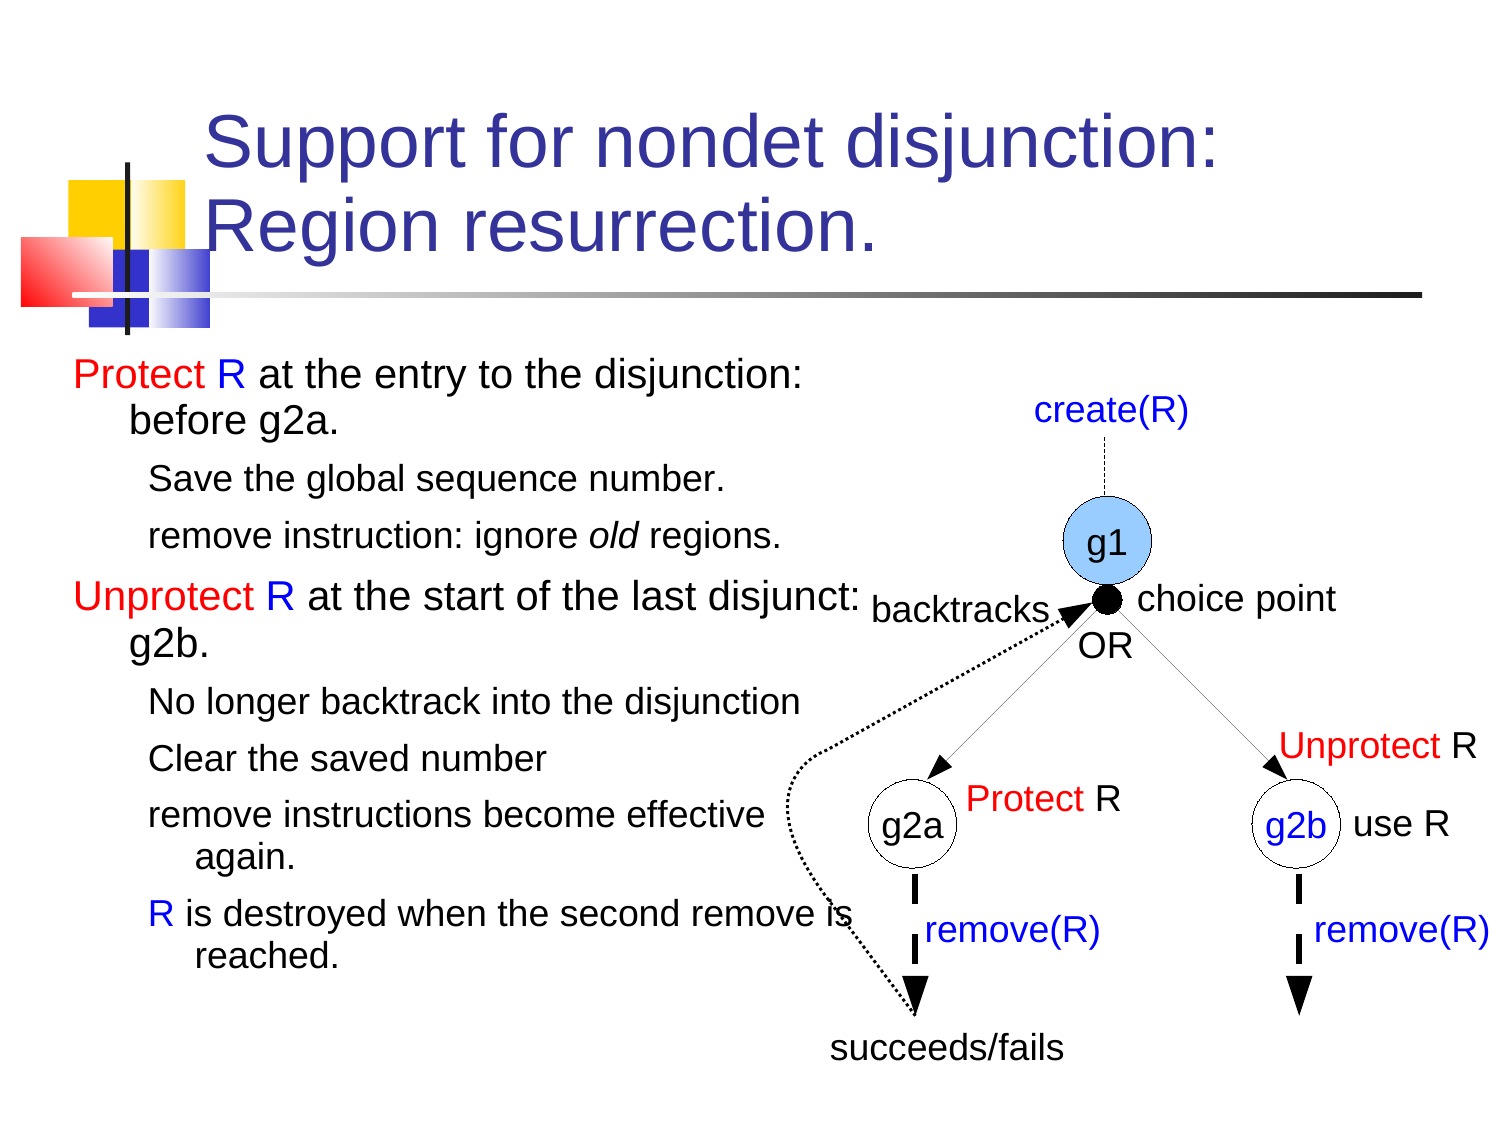

# Support for nondet disjunction: Region resurrection.
Protect R at the entry to the disjunction: before g2a.
Save the global sequence number.
remove instruction: ignore old regions.
Unprotect R at the start of the last disjunct: g2b.
No longer backtrack into the disjunction
Clear the saved number
remove instructions become effective again.
R is destroyed when the second remove is reached.
create(R)
g1
choice point
backtracks
OR
Unprotect R
Protect R
g2a
g2b
use R
remove(R)
remove(R)
succeeds/fails